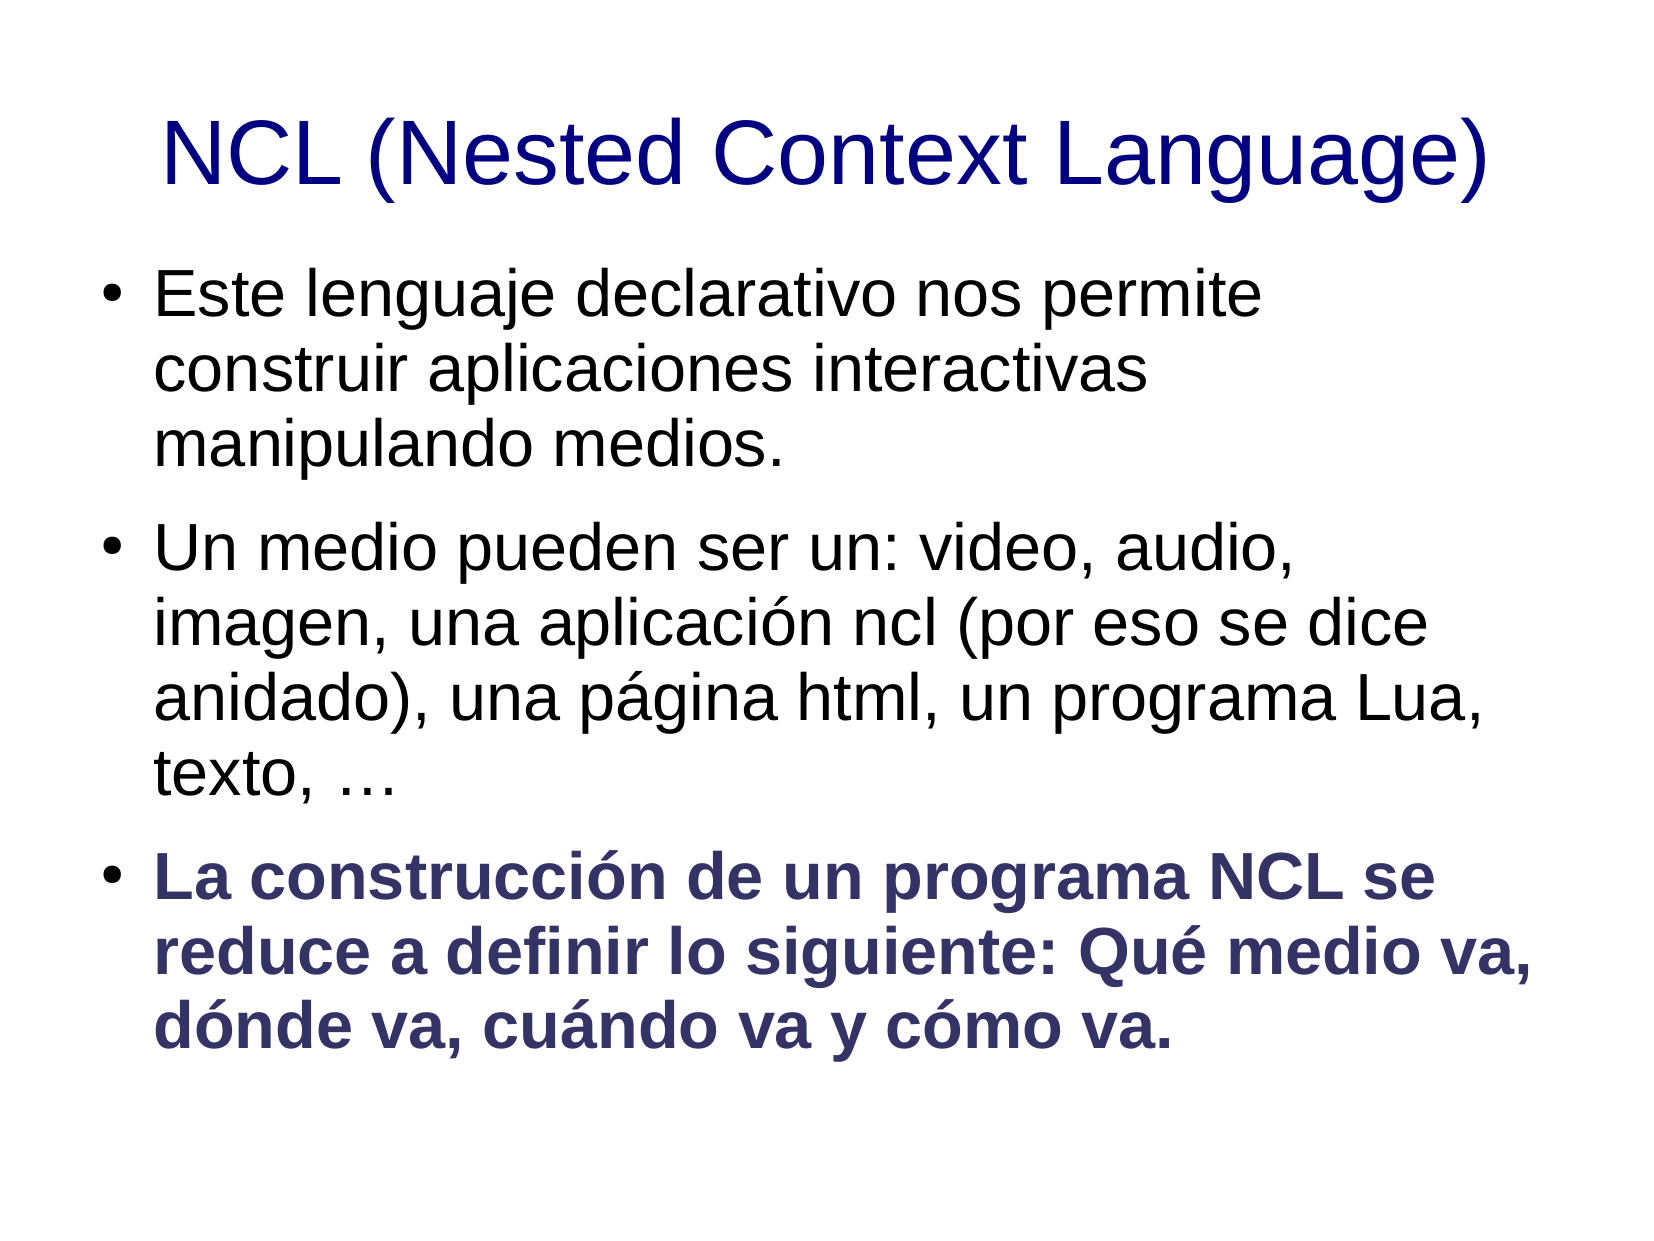

# NCL (Nested Context Language)
Este lenguaje declarativo nos permite construir aplicaciones interactivas manipulando medios.
Un medio pueden ser un: video, audio, imagen, una aplicación ncl (por eso se dice anidado), una página html, un programa Lua, texto, …
La construcción de un programa NCL se reduce a definir lo siguiente: Qué medio va, dónde va, cuándo va y cómo va.